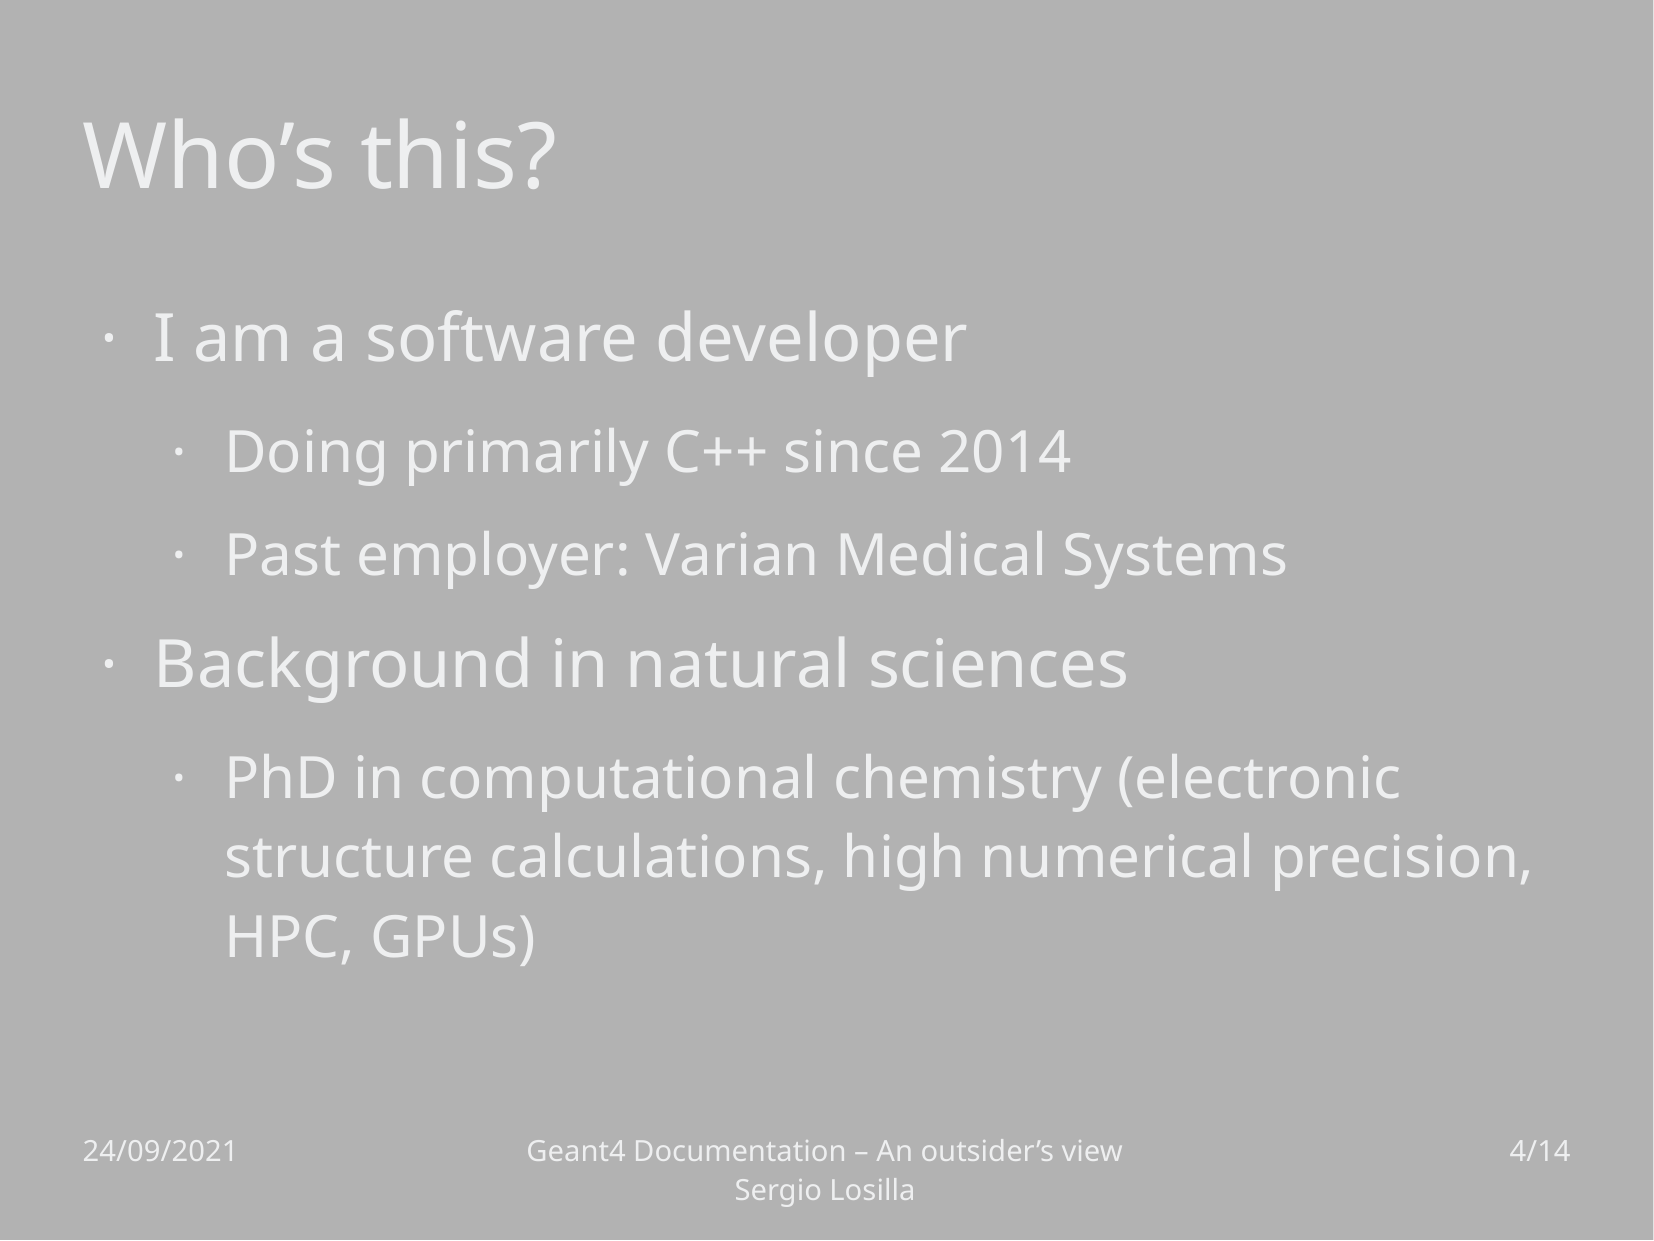

# Who’s this?
I am a software developer
Doing primarily C++ since 2014
Past employer: Varian Medical Systems
Background in natural sciences
PhD in computational chemistry (electronic structure calculations, high numerical precision, HPC, GPUs)
4